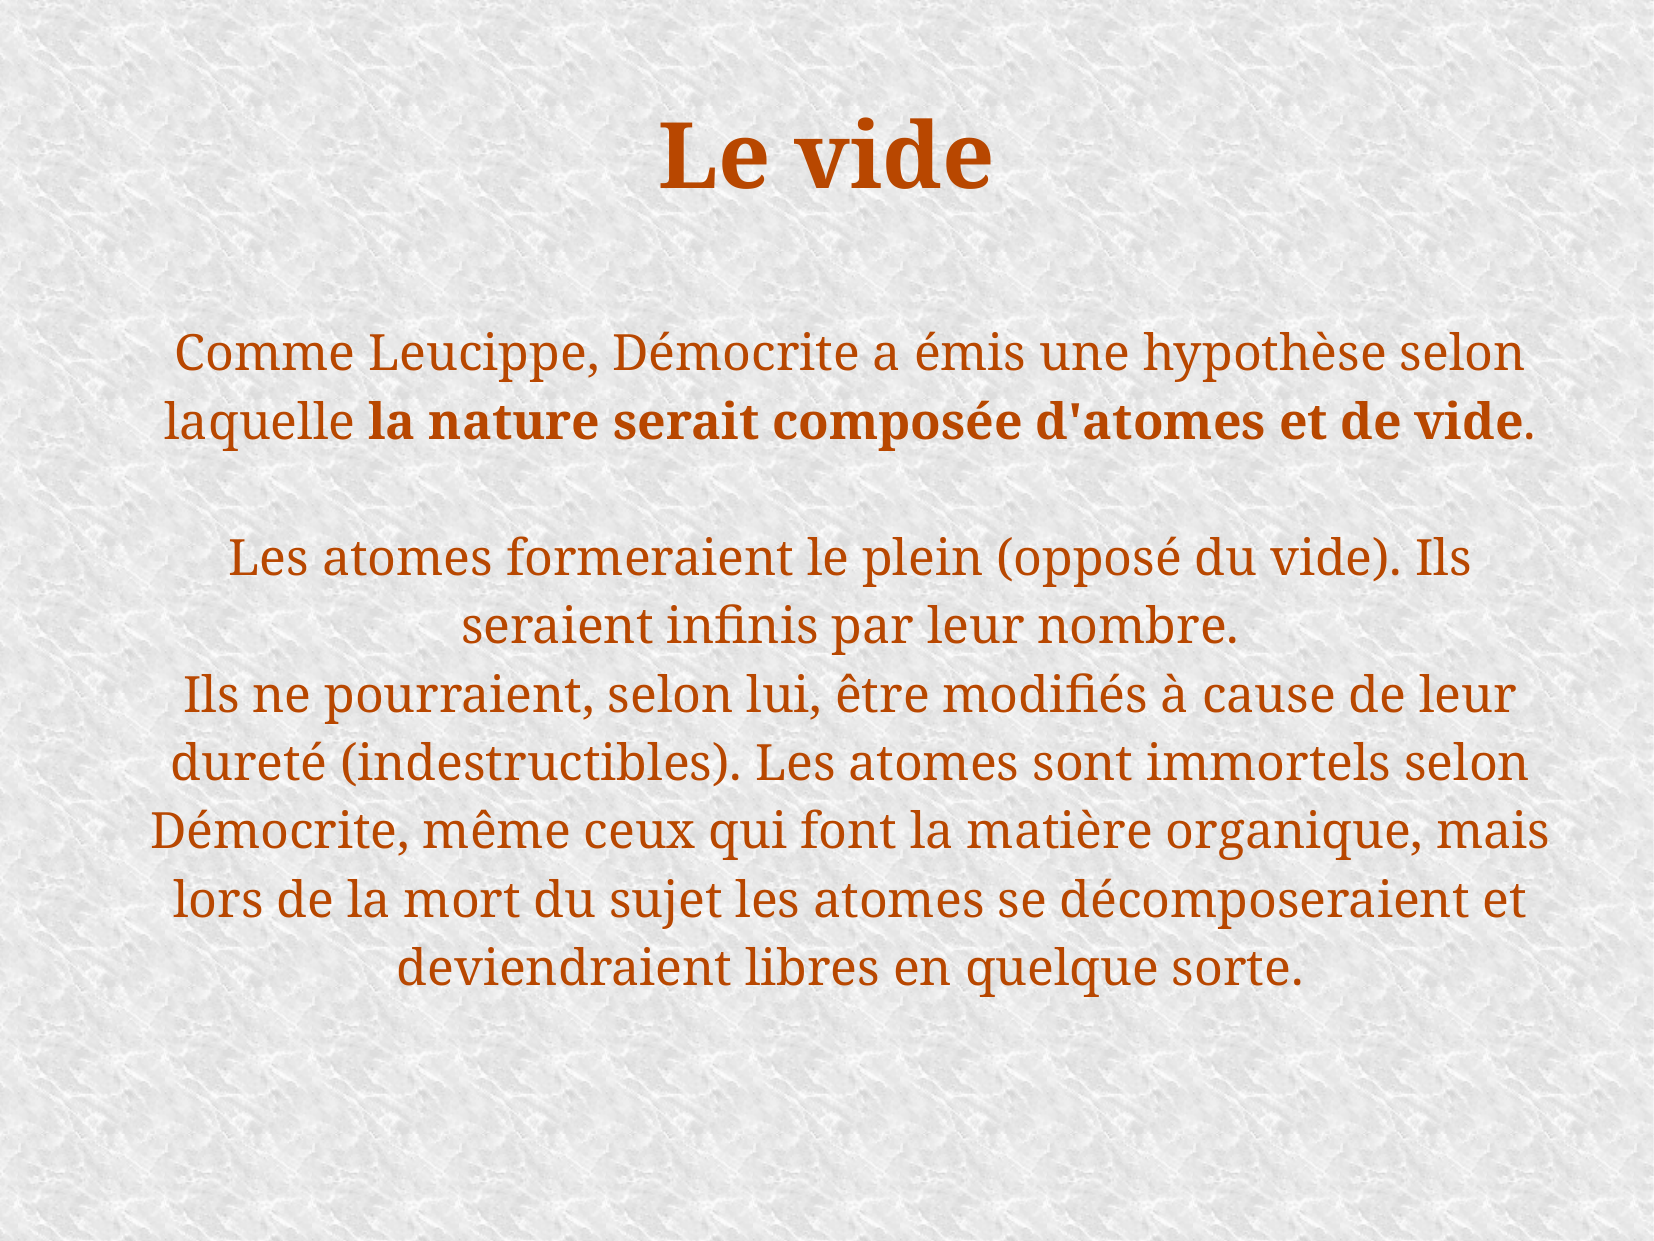

# Le vide
Comme Leucippe, Démocrite a émis une hypothèse selon laquelle la nature serait composée d'atomes et de vide.
Les atomes formeraient le plein (opposé du vide). Ils seraient infinis par leur nombre.
Ils ne pourraient, selon lui, être modifiés à cause de leur dureté (indestructibles). Les atomes sont immortels selon Démocrite, même ceux qui font la matière organique, mais lors de la mort du sujet les atomes se décomposeraient et deviendraient libres en quelque sorte.